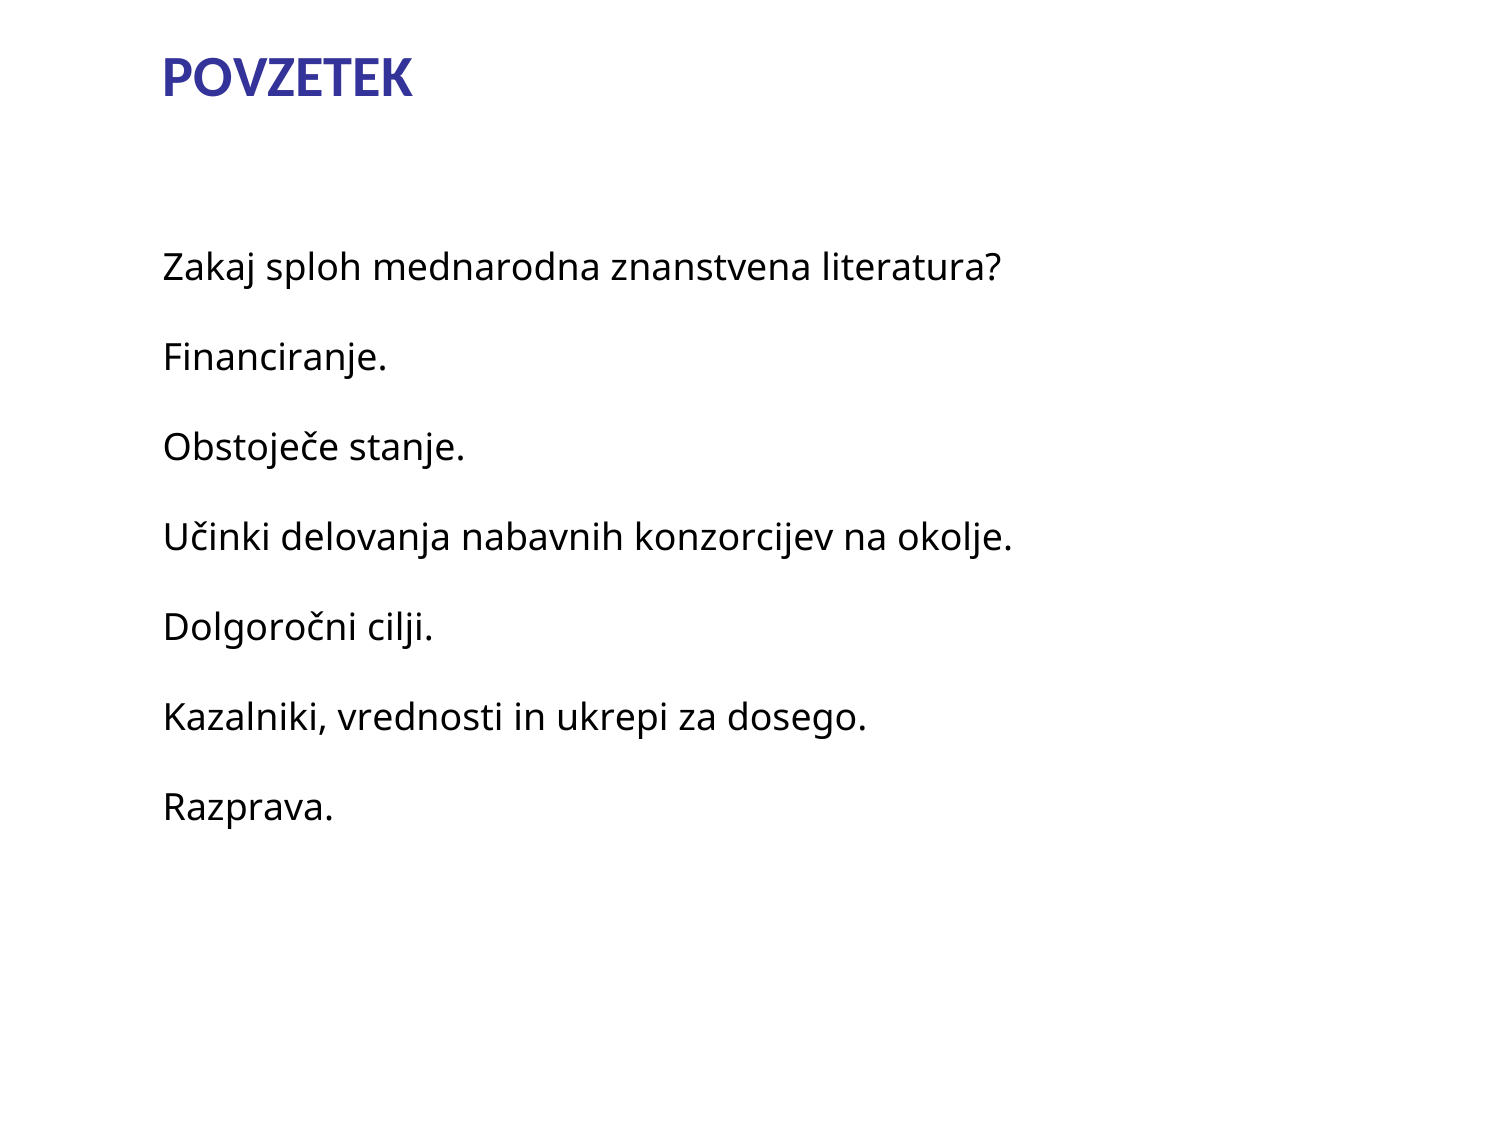

# POVZETEK Zakaj sploh mednarodna znanstvena literatura? Financiranje. Obstoječe stanje. Učinki delovanja nabavnih konzorcijev na okolje. Dolgoročni cilji. Kazalniki, vrednosti in ukrepi za dosego. Razprava.